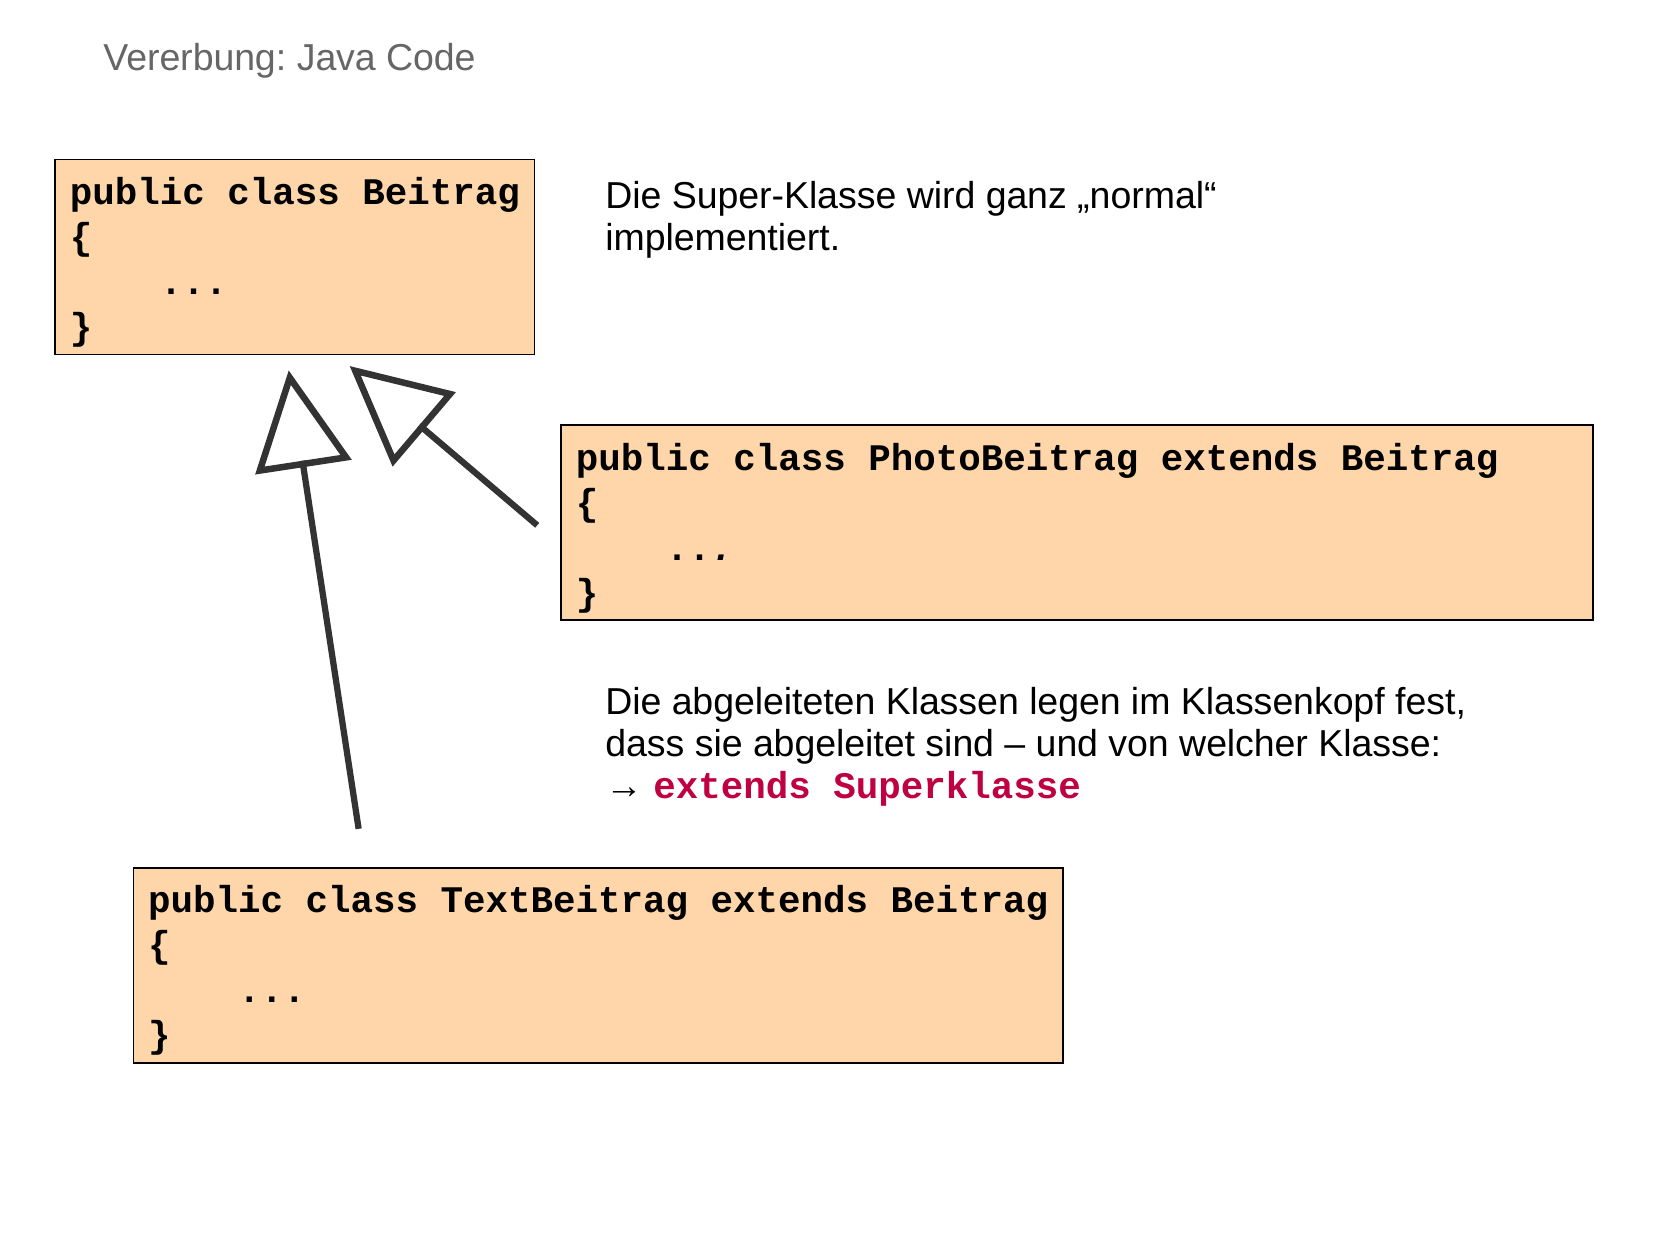

Vererbung: Java Code
public class Beitrag
{
 ...
}
Die Super-Klasse wird ganz „normal“ implementiert.
public class PhotoBeitrag extends Beitrag
{
 ...
}
Die abgeleiteten Klassen legen im Klassenkopf fest, dass sie abgeleitet sind – und von welcher Klasse:
→ extends Superklasse
public class TextBeitrag extends Beitrag
{
 ...
}